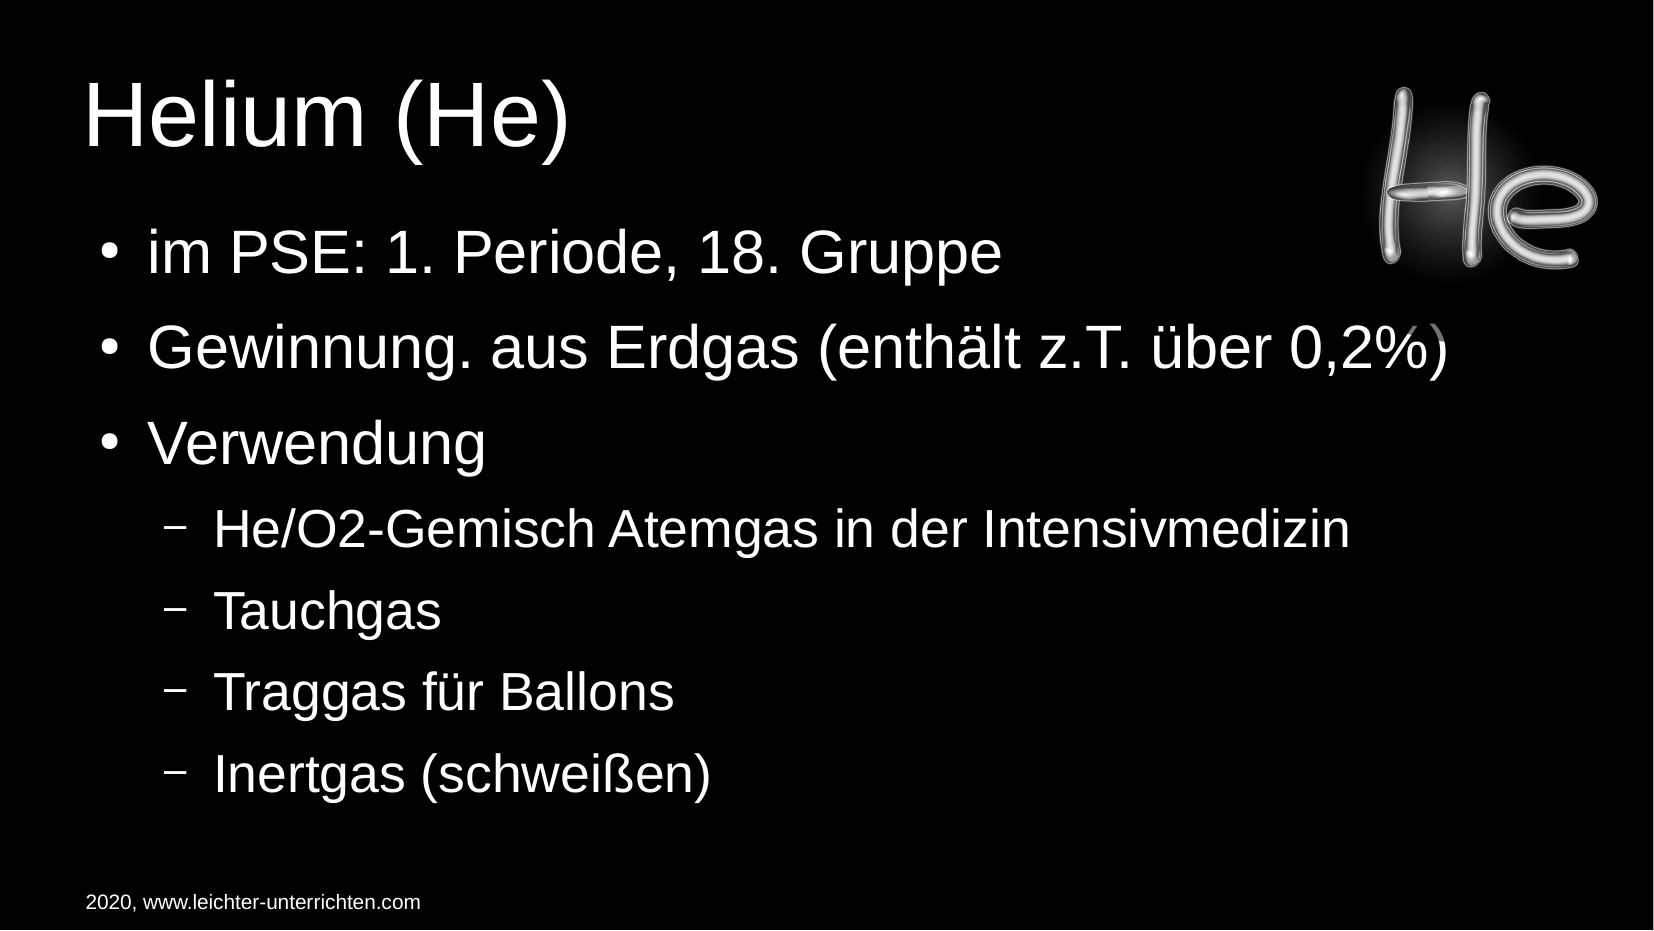

# Helium (He)
im PSE: 1. Periode, 18. Gruppe
Gewinnung. aus Erdgas (enthält z.T. über 0,2%)
Verwendung
He/O2-Gemisch Atemgas in der Intensivmedizin
Tauchgas
Traggas für Ballons
Inertgas (schweißen)